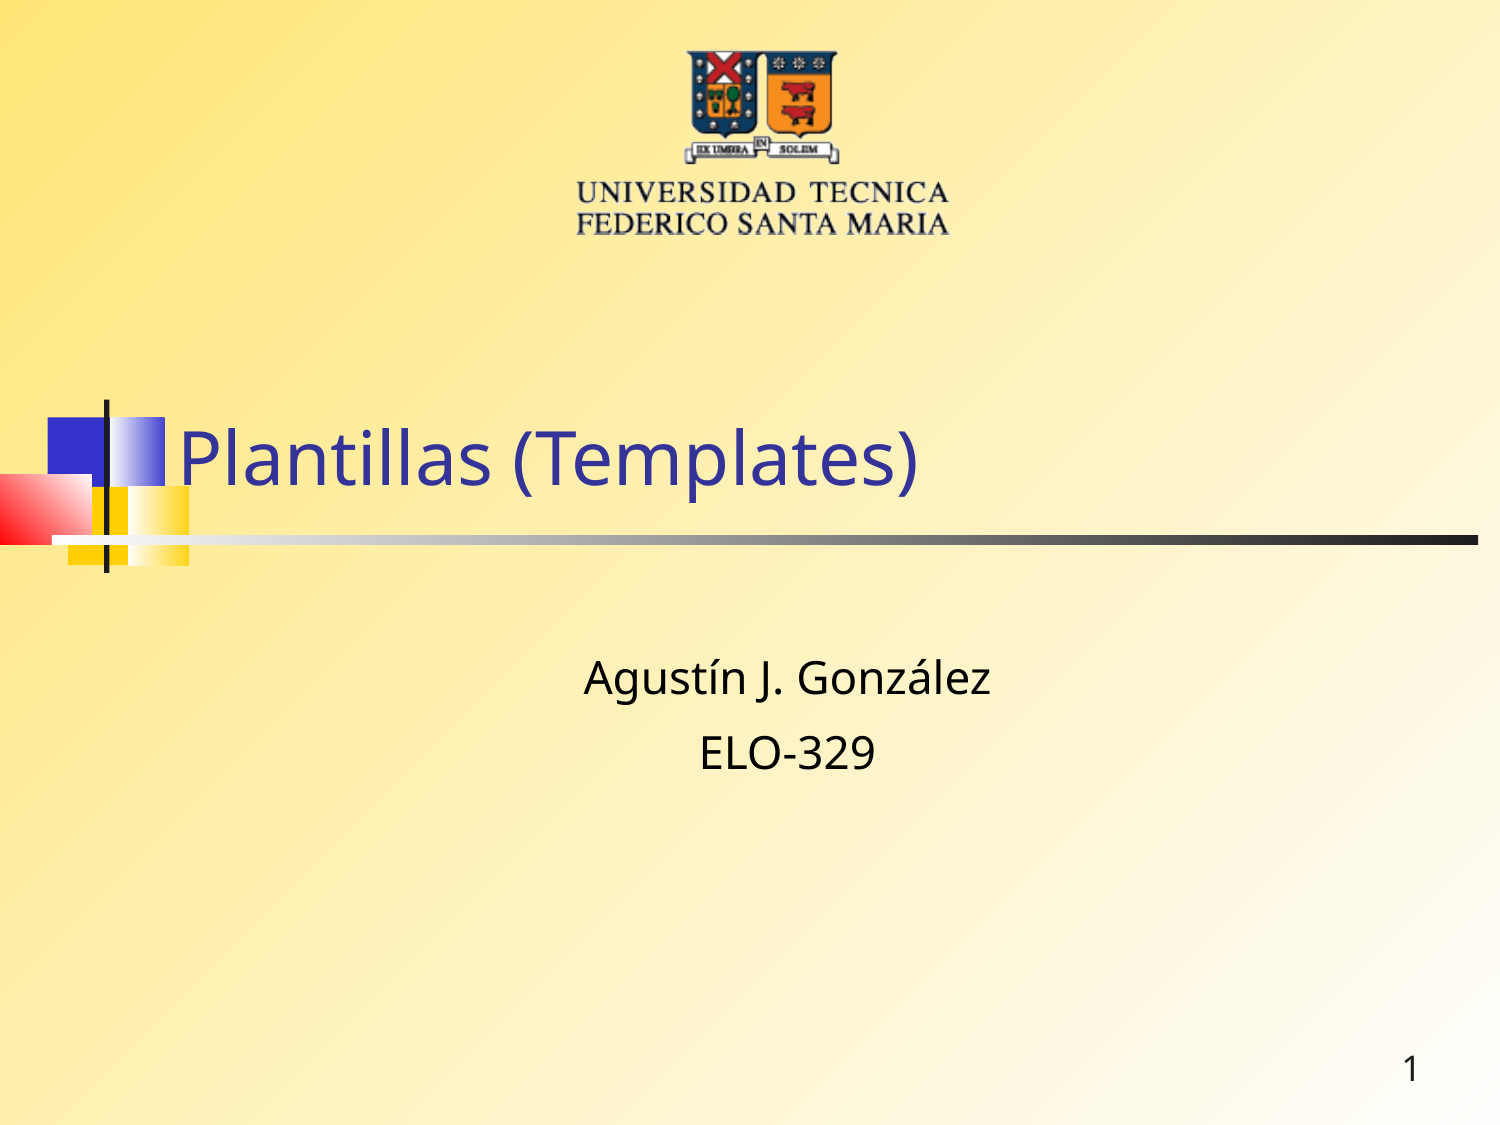

# Plantillas (Templates)‏
Agustín J. González
ELO-329
1